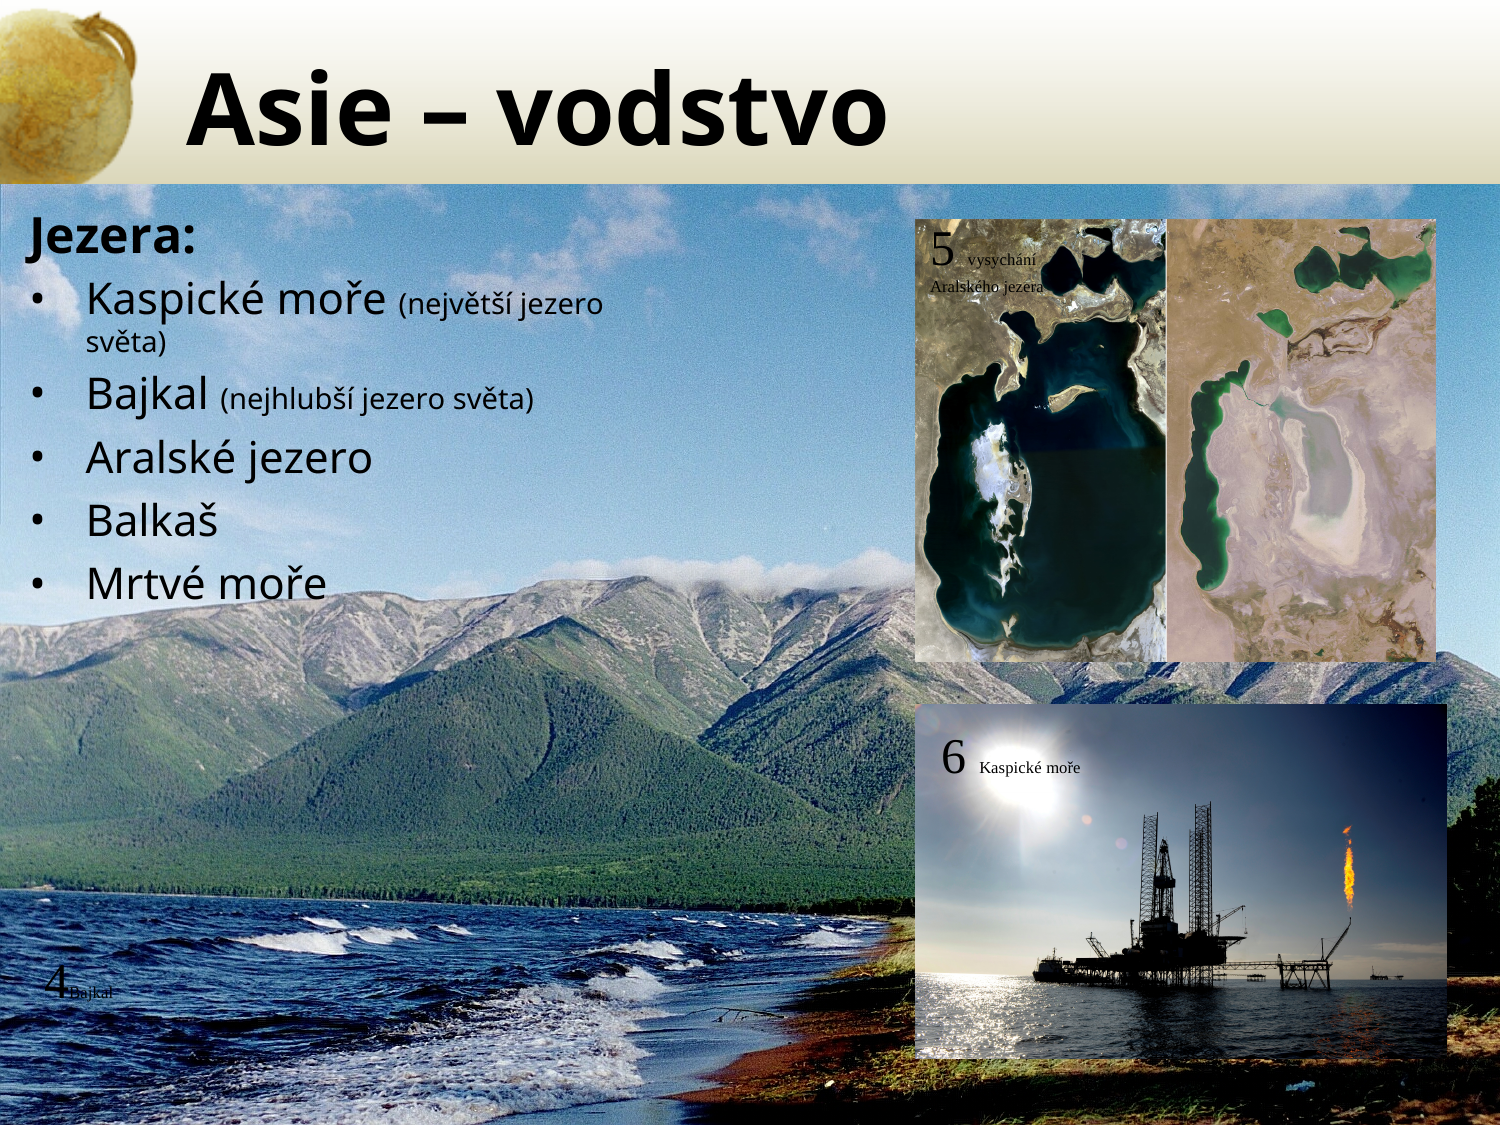

# Asie – vodstvo
Jezera:
Kaspické moře (největší jezero světa)
Bajkal (nejhlubší jezero světa)
Aralské jezero
Balkaš
Mrtvé moře
5 vysychání Aralského jezera
6 Kaspické moře
4Bajkal